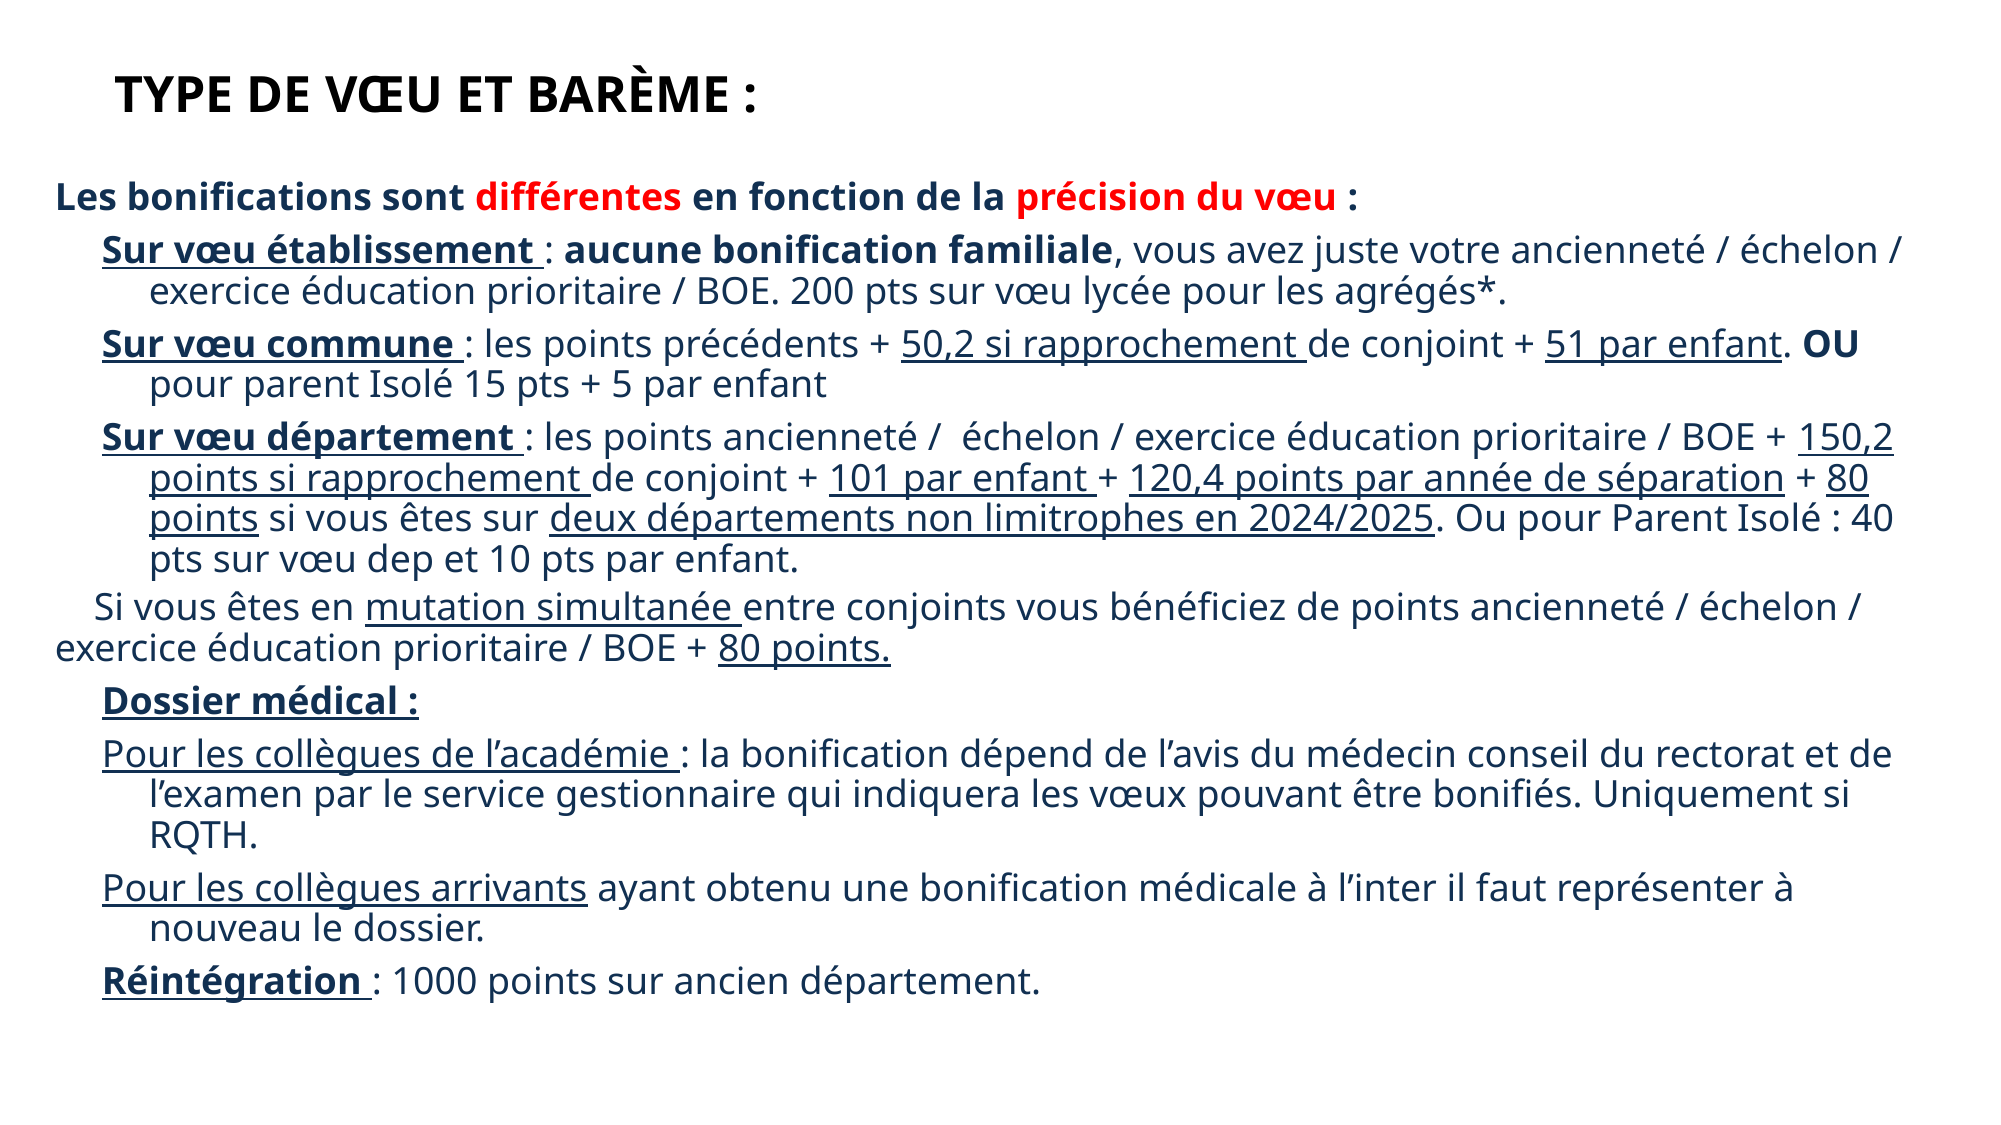

# Type de vœu et barème :
Les bonifications sont différentes en fonction de la précision du vœu :
Sur vœu établissement : aucune bonification familiale, vous avez juste votre ancienneté / échelon / exercice éducation prioritaire / BOE. 200 pts sur vœu lycée pour les agrégés*.
Sur vœu commune : les points précédents + 50,2 si rapprochement de conjoint + 51 par enfant. OU pour parent Isolé 15 pts + 5 par enfant
Sur vœu département : les points ancienneté / échelon / exercice éducation prioritaire / BOE + 150,2 points si rapprochement de conjoint + 101 par enfant + 120,4 points par année de séparation + 80 points si vous êtes sur deux départements non limitrophes en 2024/2025. Ou pour Parent Isolé : 40 pts sur vœu dep et 10 pts par enfant.
 Si vous êtes en mutation simultanée entre conjoints vous bénéficiez de points ancienneté / échelon / exercice éducation prioritaire / BOE + 80 points.
Dossier médical :
Pour les collègues de l’académie : la bonification dépend de l’avis du médecin conseil du rectorat et de l’examen par le service gestionnaire qui indiquera les vœux pouvant être bonifiés. Uniquement si RQTH.
Pour les collègues arrivants ayant obtenu une bonification médicale à l’inter il faut représenter à nouveau le dossier.
Réintégration : 1000 points sur ancien département.